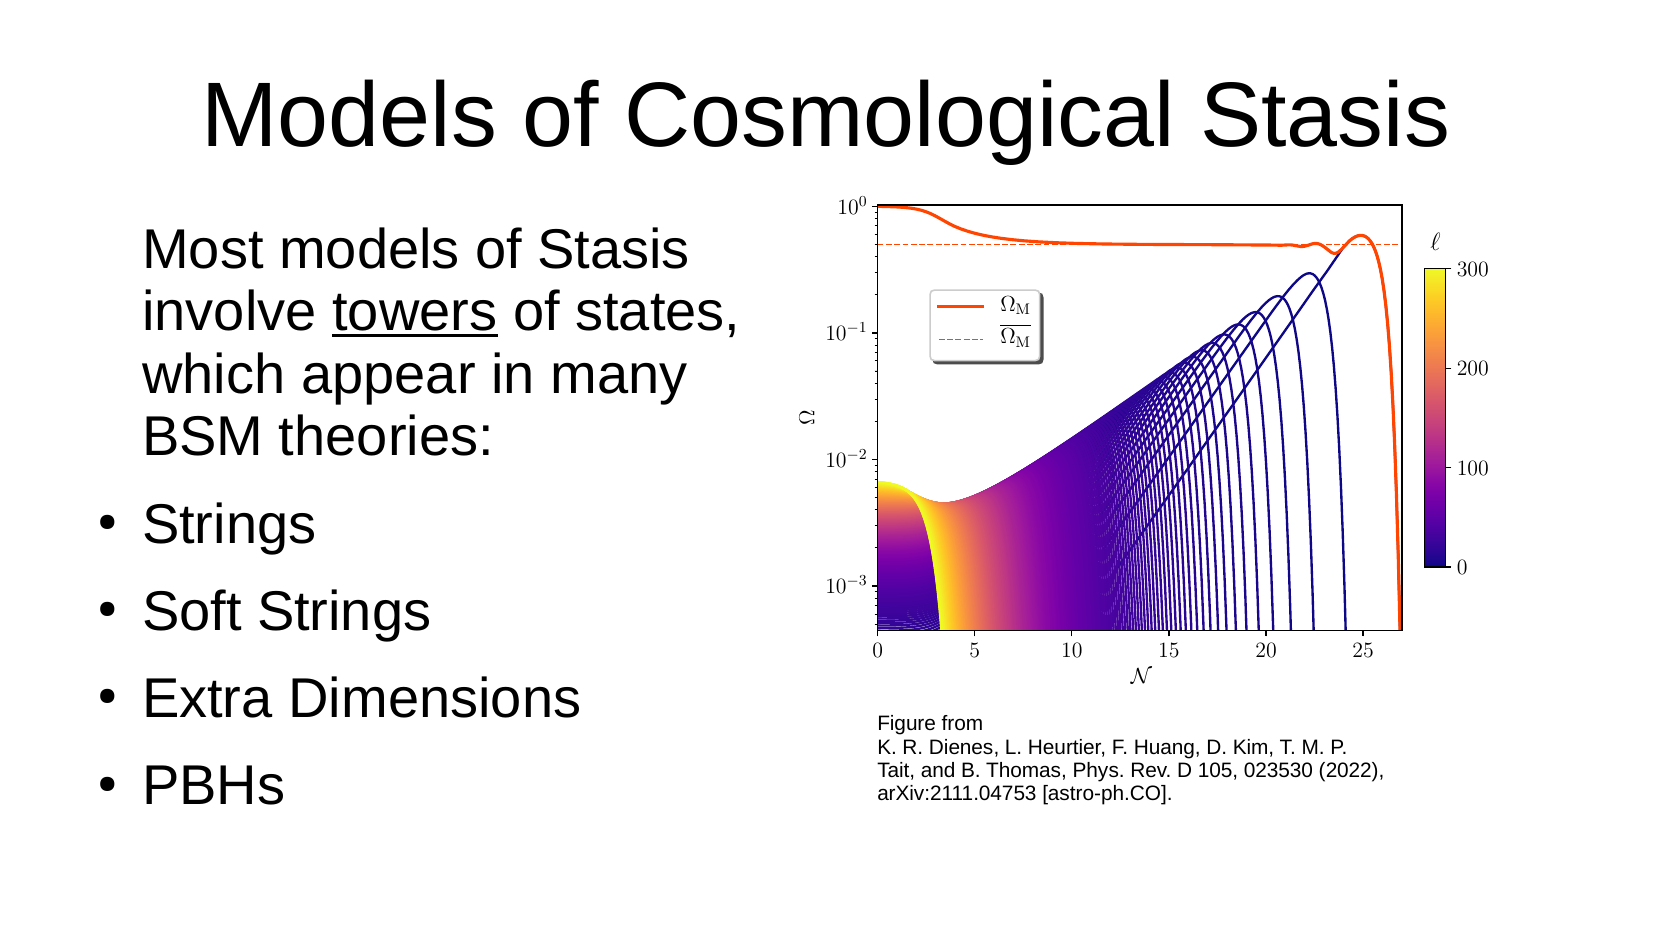

# Models of Cosmological Stasis
Most models of Stasis involve towers of states, which appear in many BSM theories:
Strings
Soft Strings
Extra Dimensions
PBHs
Figure from
K. R. Dienes, L. Heurtier, F. Huang, D. Kim, T. M. P.
Tait, and B. Thomas, Phys. Rev. D 105, 023530 (2022),
arXiv:2111.04753 [astro-ph.CO].